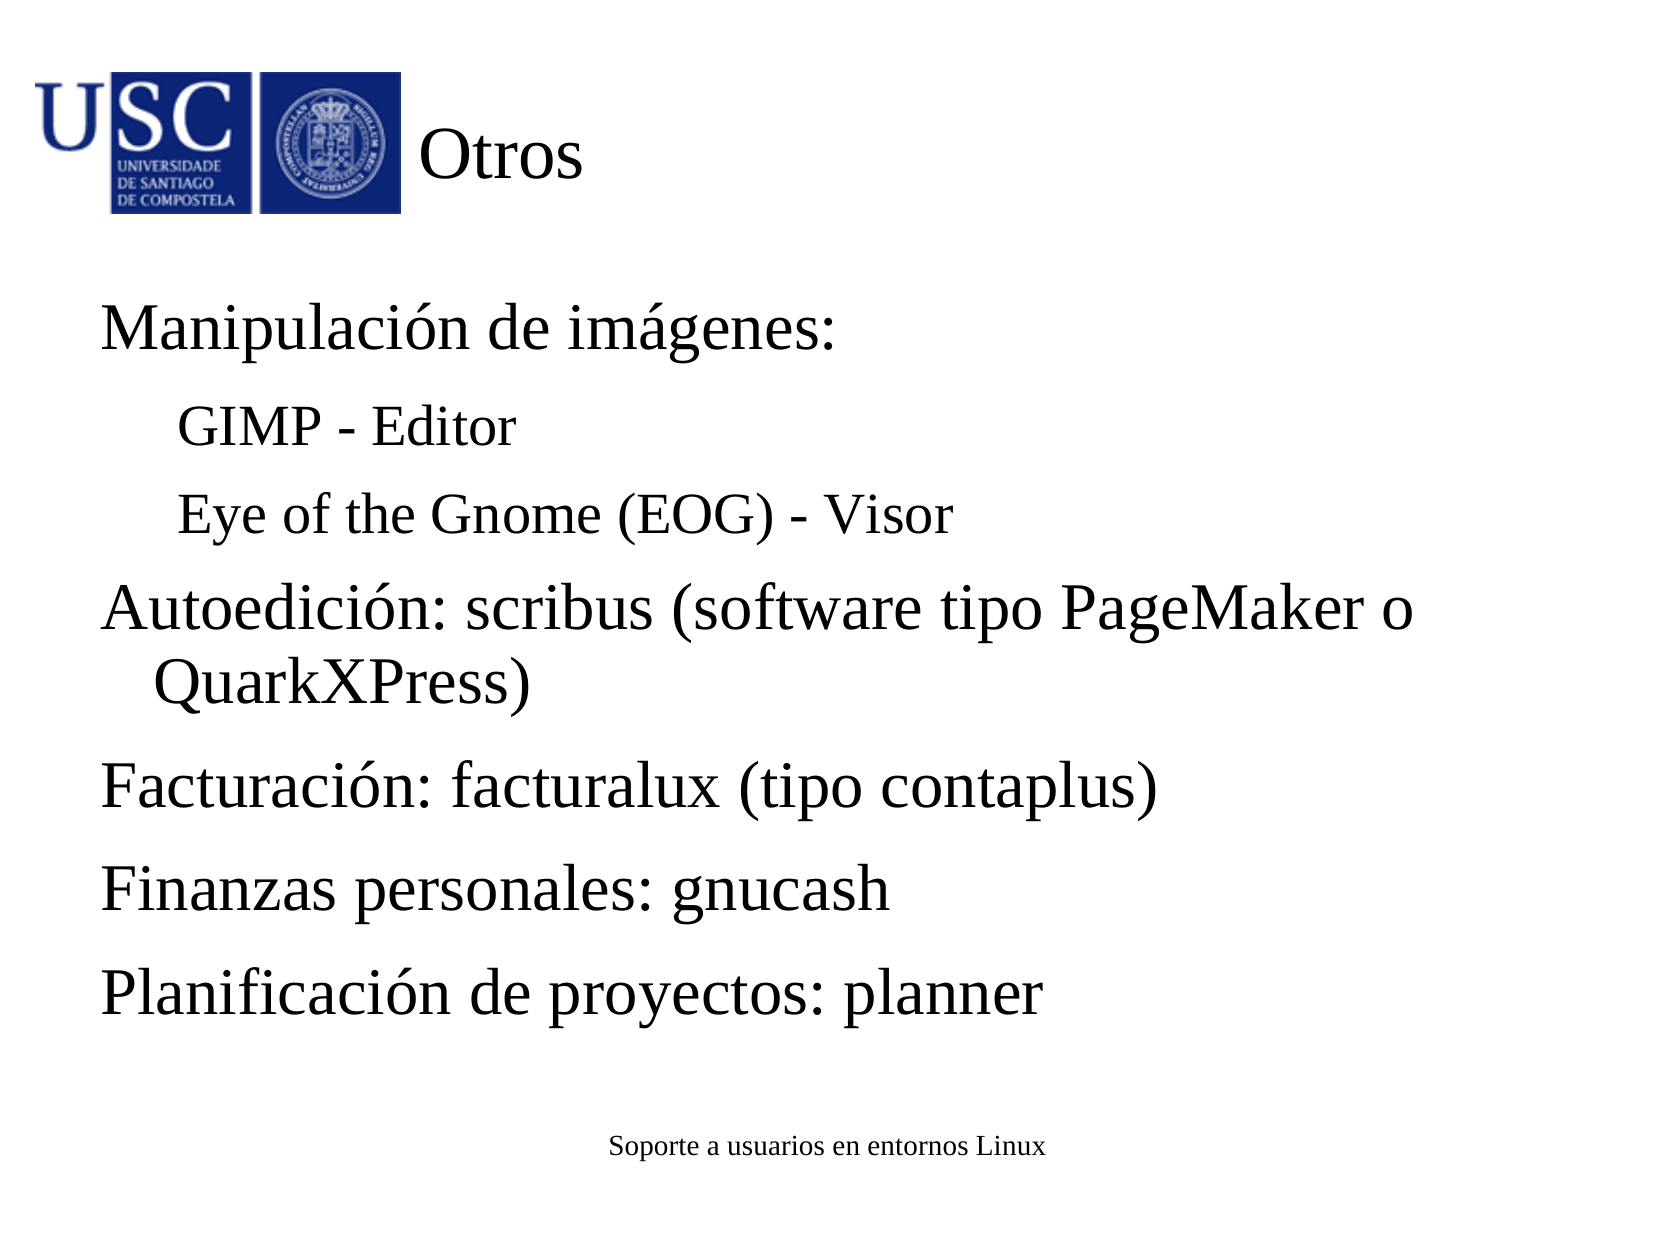

# Otros
Manipulación de imágenes:
GIMP - Editor
Eye of the Gnome (EOG) - Visor
Autoedición: scribus (software tipo PageMaker o QuarkXPress)
Facturación: facturalux (tipo contaplus)
Finanzas personales: gnucash
Planificación de proyectos: planner